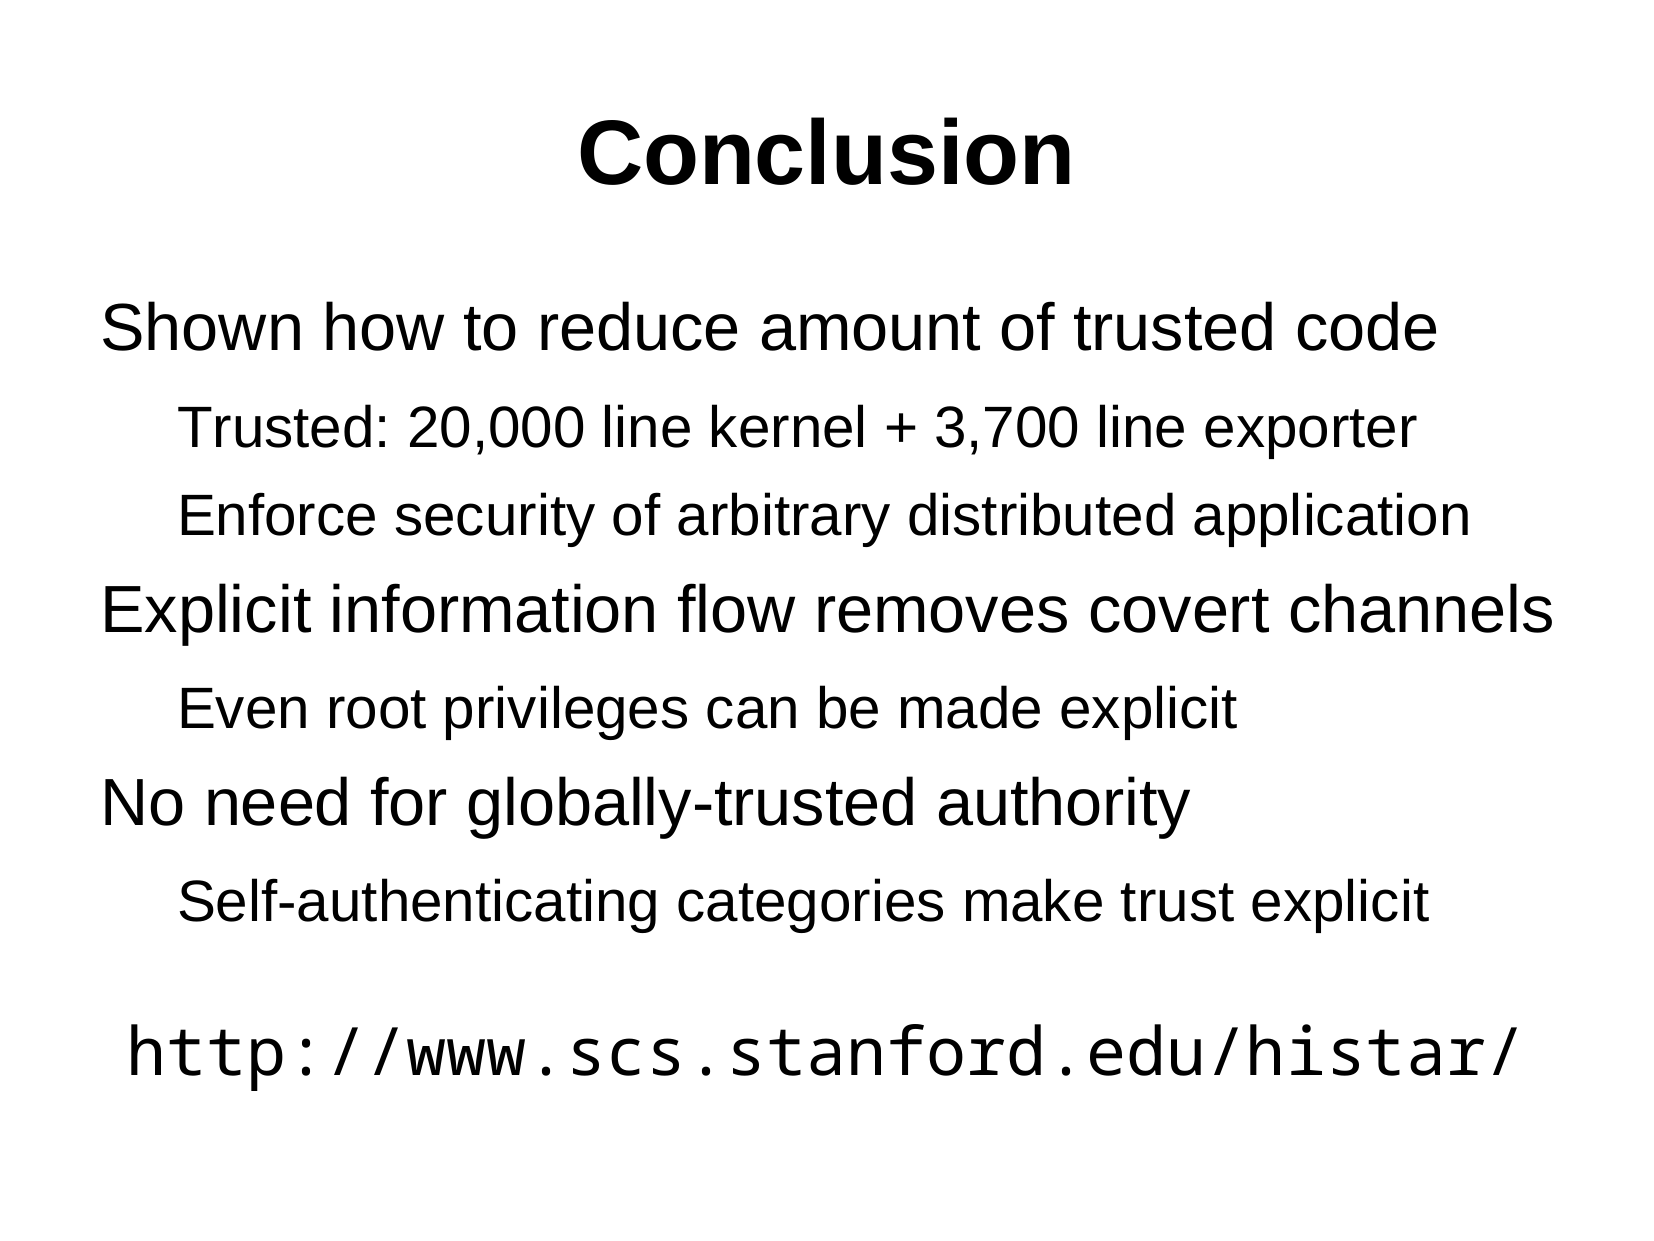

# Conclusion
Shown how to reduce amount of trusted code
Trusted: 20,000 line kernel + 3,700 line exporter
Enforce security of arbitrary distributed application
Explicit information flow removes covert channels
Even root privileges can be made explicit
No need for globally-trusted authority
Self-authenticating categories make trust explicit
http://www.scs.stanford.edu/histar/